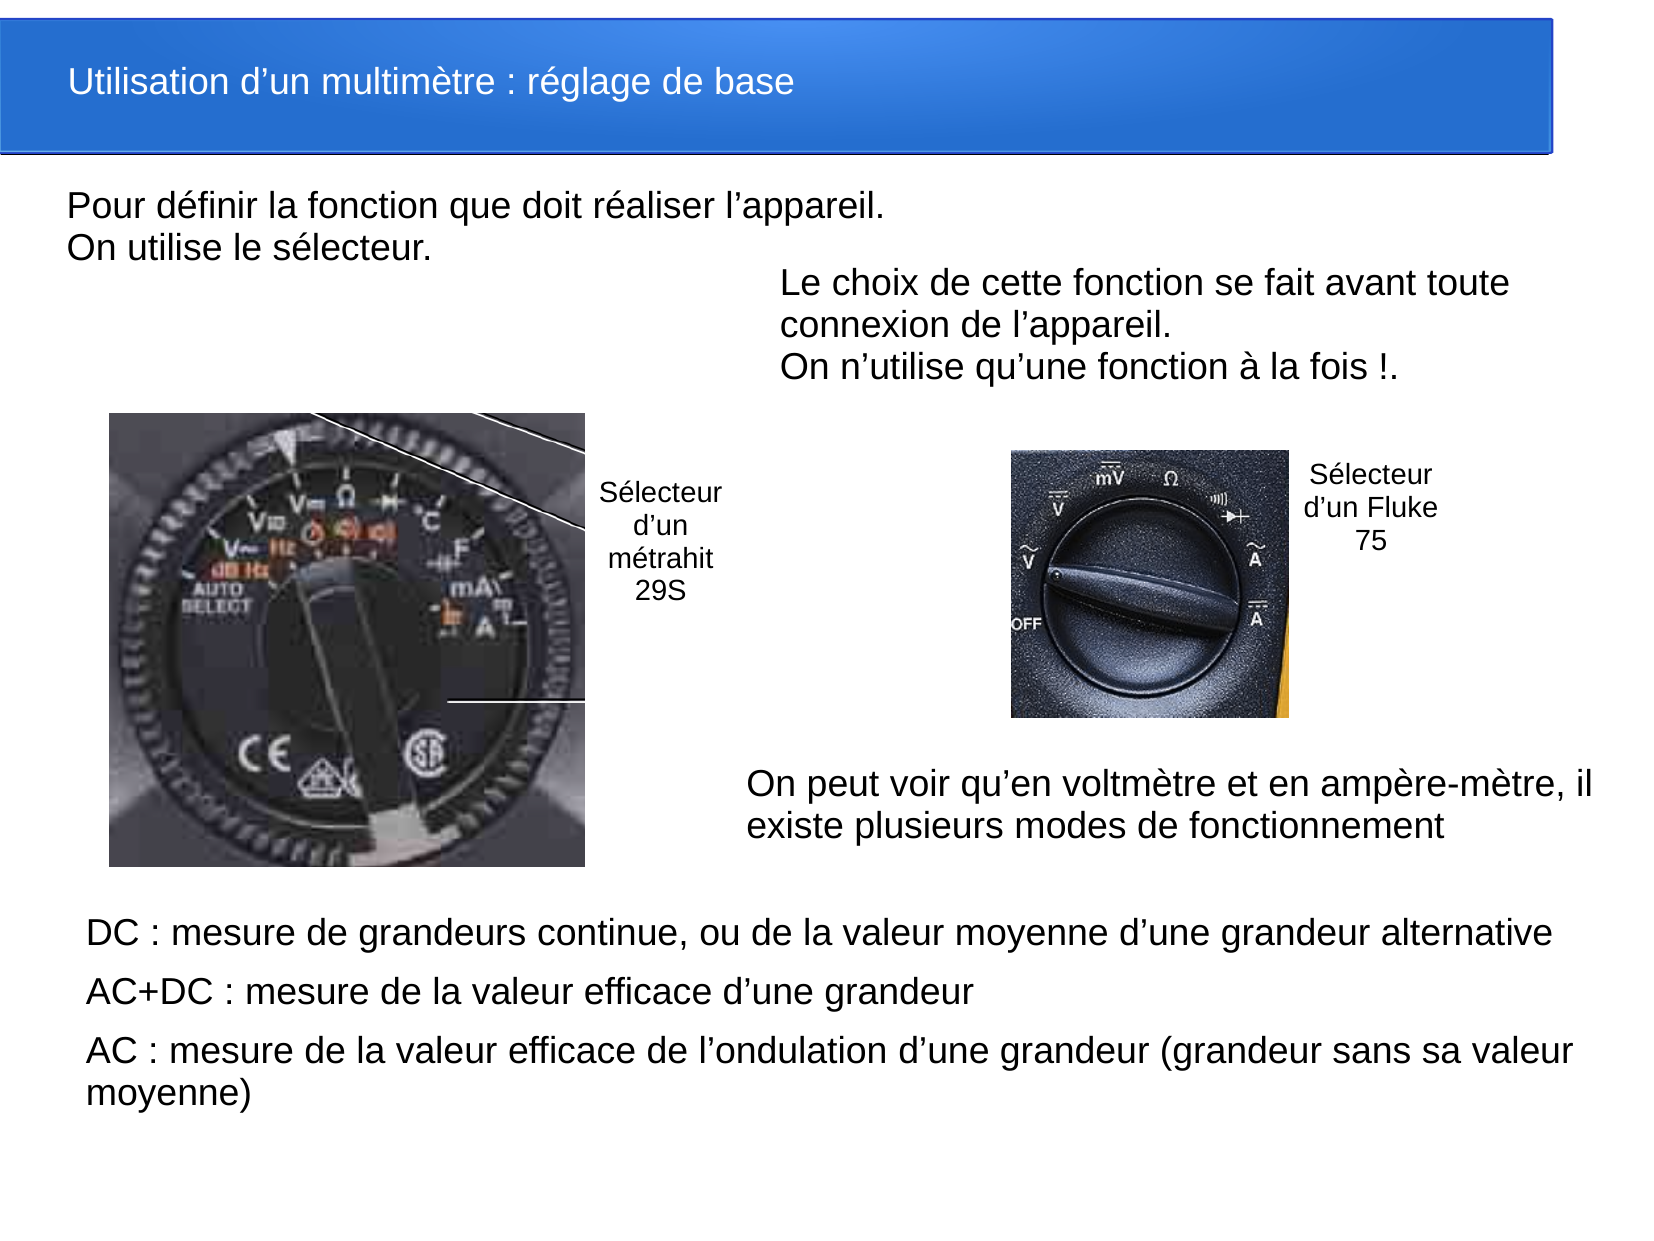

Utilisation d’un multimètre : réglage de base
Pour définir la fonction que doit réaliser l’appareil. On utilise le sélecteur.
Le choix de cette fonction se fait avant toute connexion de l’appareil.
On n’utilise qu’une fonction à la fois !.
Sélecteur d’un Fluke 75
Sélecteur d’un métrahit 29S
On peut voir qu’en voltmètre et en ampère-mètre, il existe plusieurs modes de fonctionnement
DC : mesure de grandeurs continue, ou de la valeur moyenne d’une grandeur alternative
AC+DC : mesure de la valeur efficace d’une grandeur
AC : mesure de la valeur efficace de l’ondulation d’une grandeur (grandeur sans sa valeur moyenne)